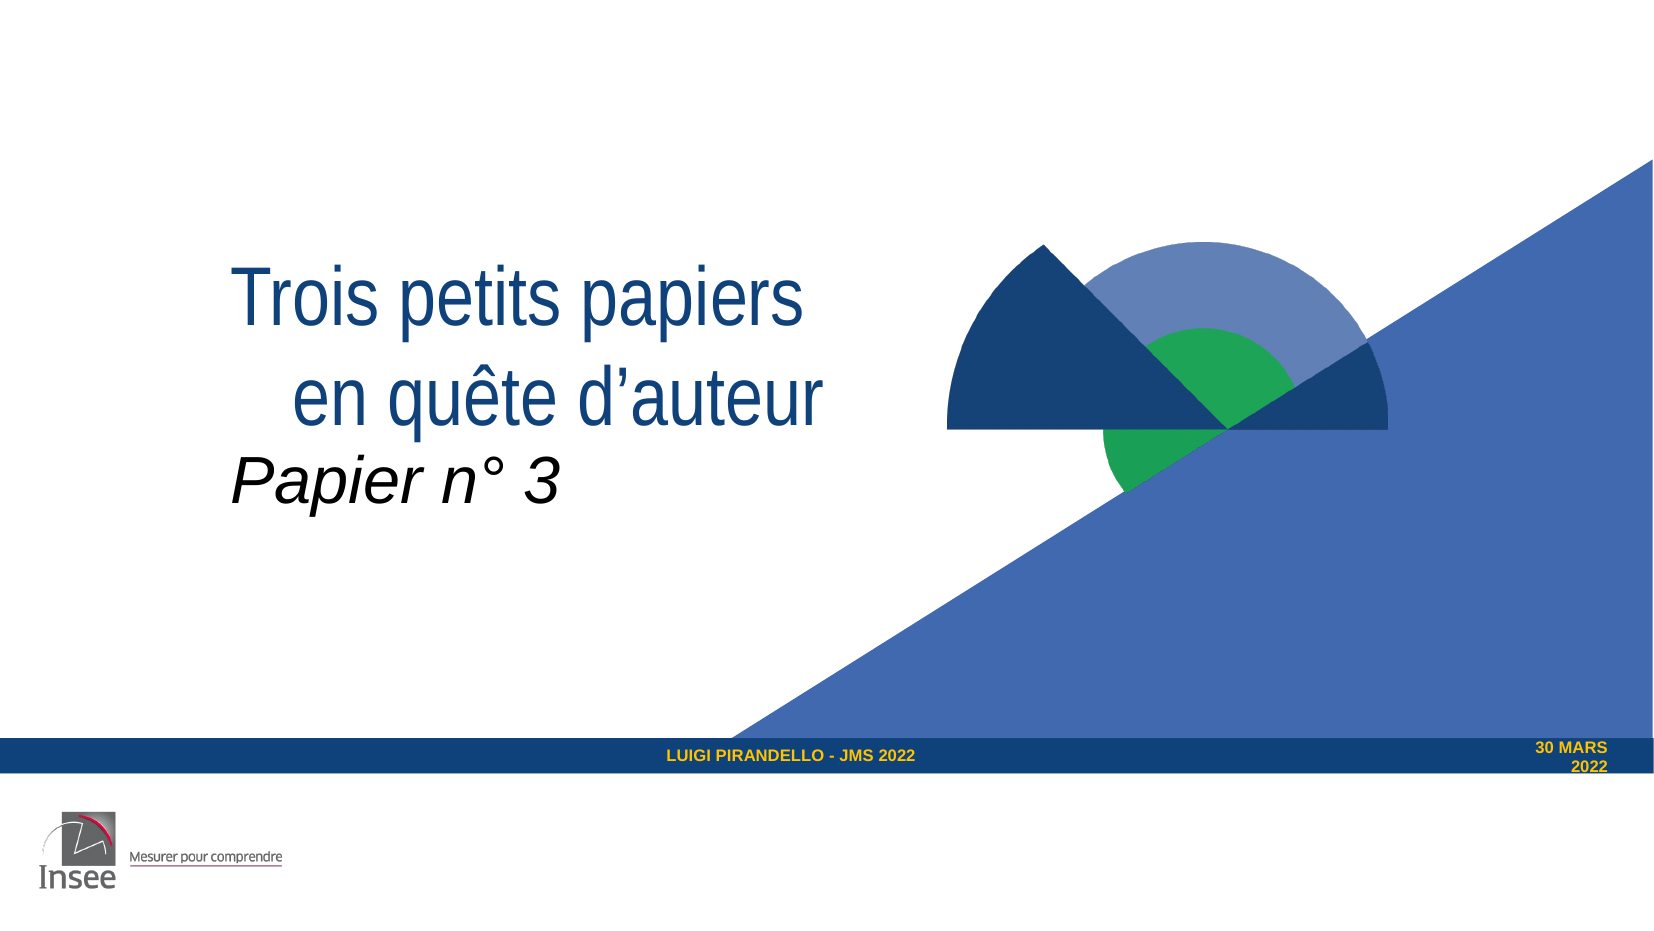

# Trois petits papiers en quête d’auteur
Papier n° 3
LUIGI PIRANDELLO - JMS 2022
30 Mars 2022